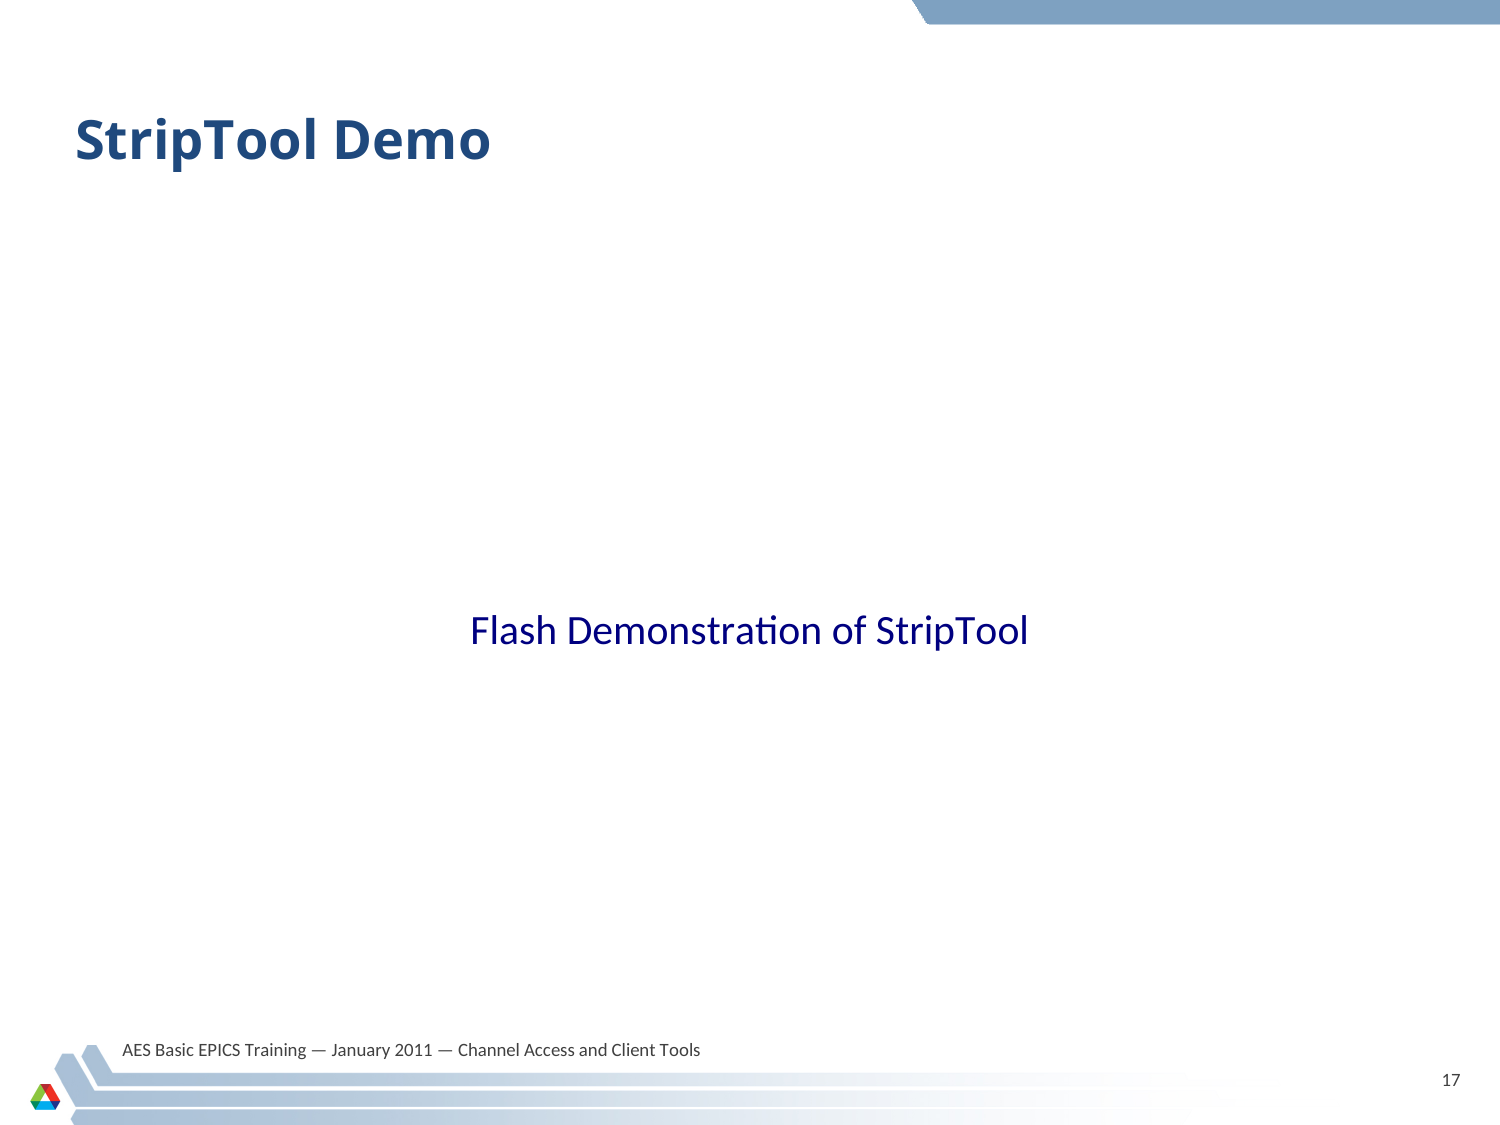

# StripTool Demo
Flash Demonstration of StripTool
AES Basic EPICS Training — January 2011 — Channel Access and Client Tools
17